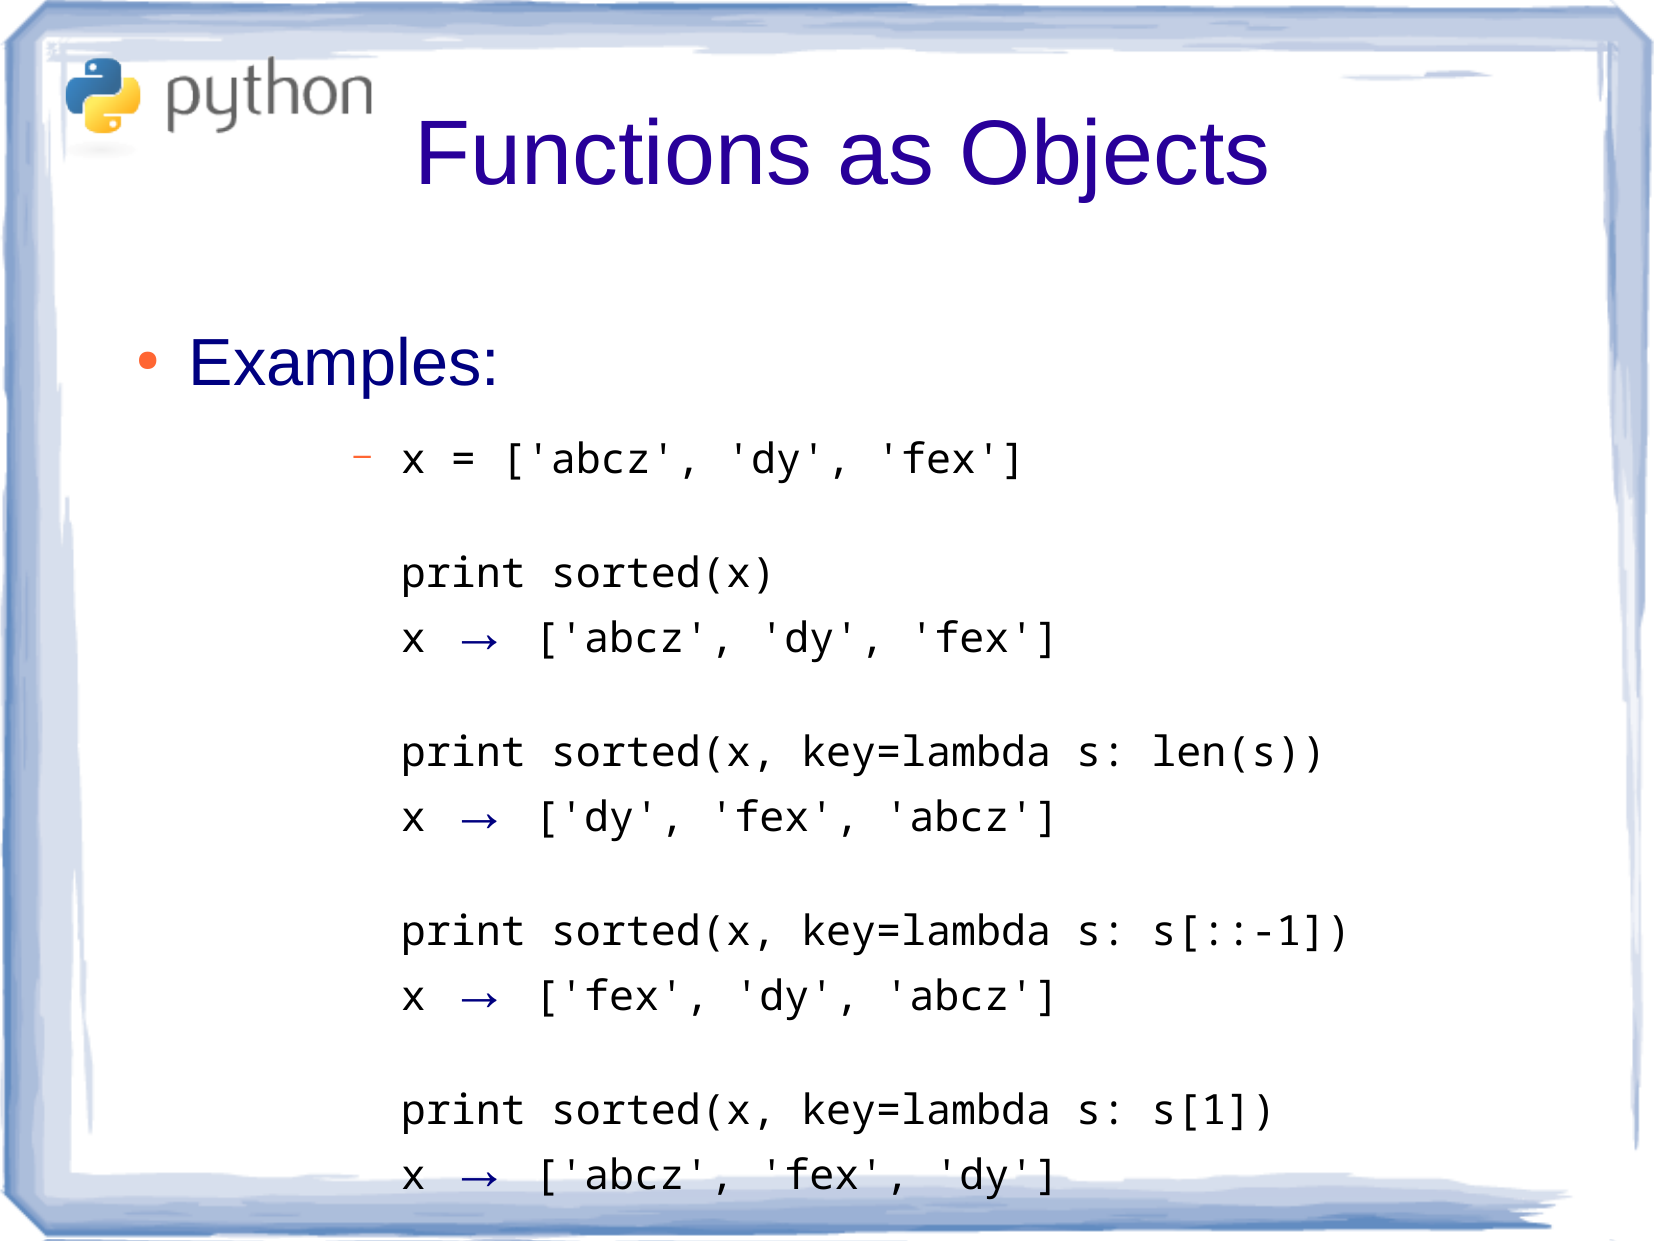

# Functions as Objects
Examples:
x = ['abcz', 'dy', 'fex']
print sorted(x)
x → ['abcz', 'dy', 'fex']
print sorted(x, key=lambda s: len(s))
x → ['dy', 'fex', 'abcz']
print sorted(x, key=lambda s: s[::-1])
x → ['fex', 'dy', 'abcz']
print sorted(x, key=lambda s: s[1])
x → ['abcz', 'fex', 'dy']